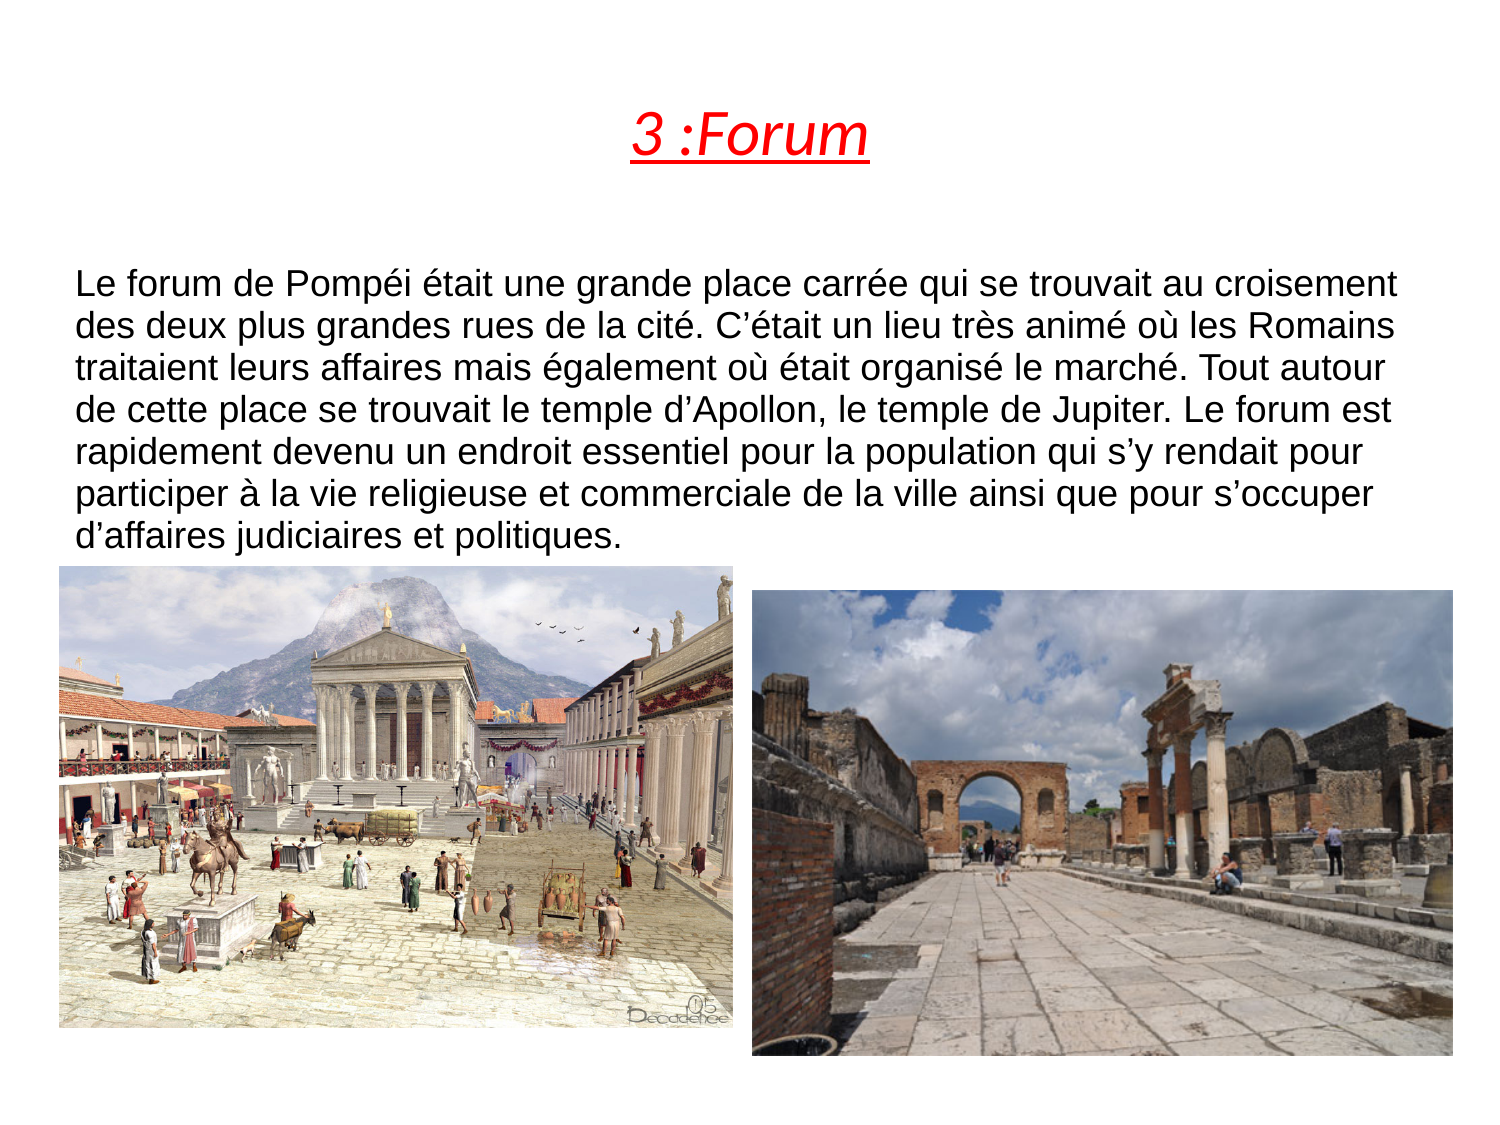

# 3 :Forum
Le forum de Pompéi était une grande place carrée qui se trouvait au croisement des deux plus grandes rues de la cité. C’était un lieu très animé où les Romains traitaient leurs affaires mais également où était organisé le marché. Tout autour de cette place se trouvait le temple d’Apollon, le temple de Jupiter. Le forum est rapidement devenu un endroit essentiel pour la population qui s’y rendait pour participer à la vie religieuse et commerciale de la ville ainsi que pour s’occuper d’affaires judiciaires et politiques.